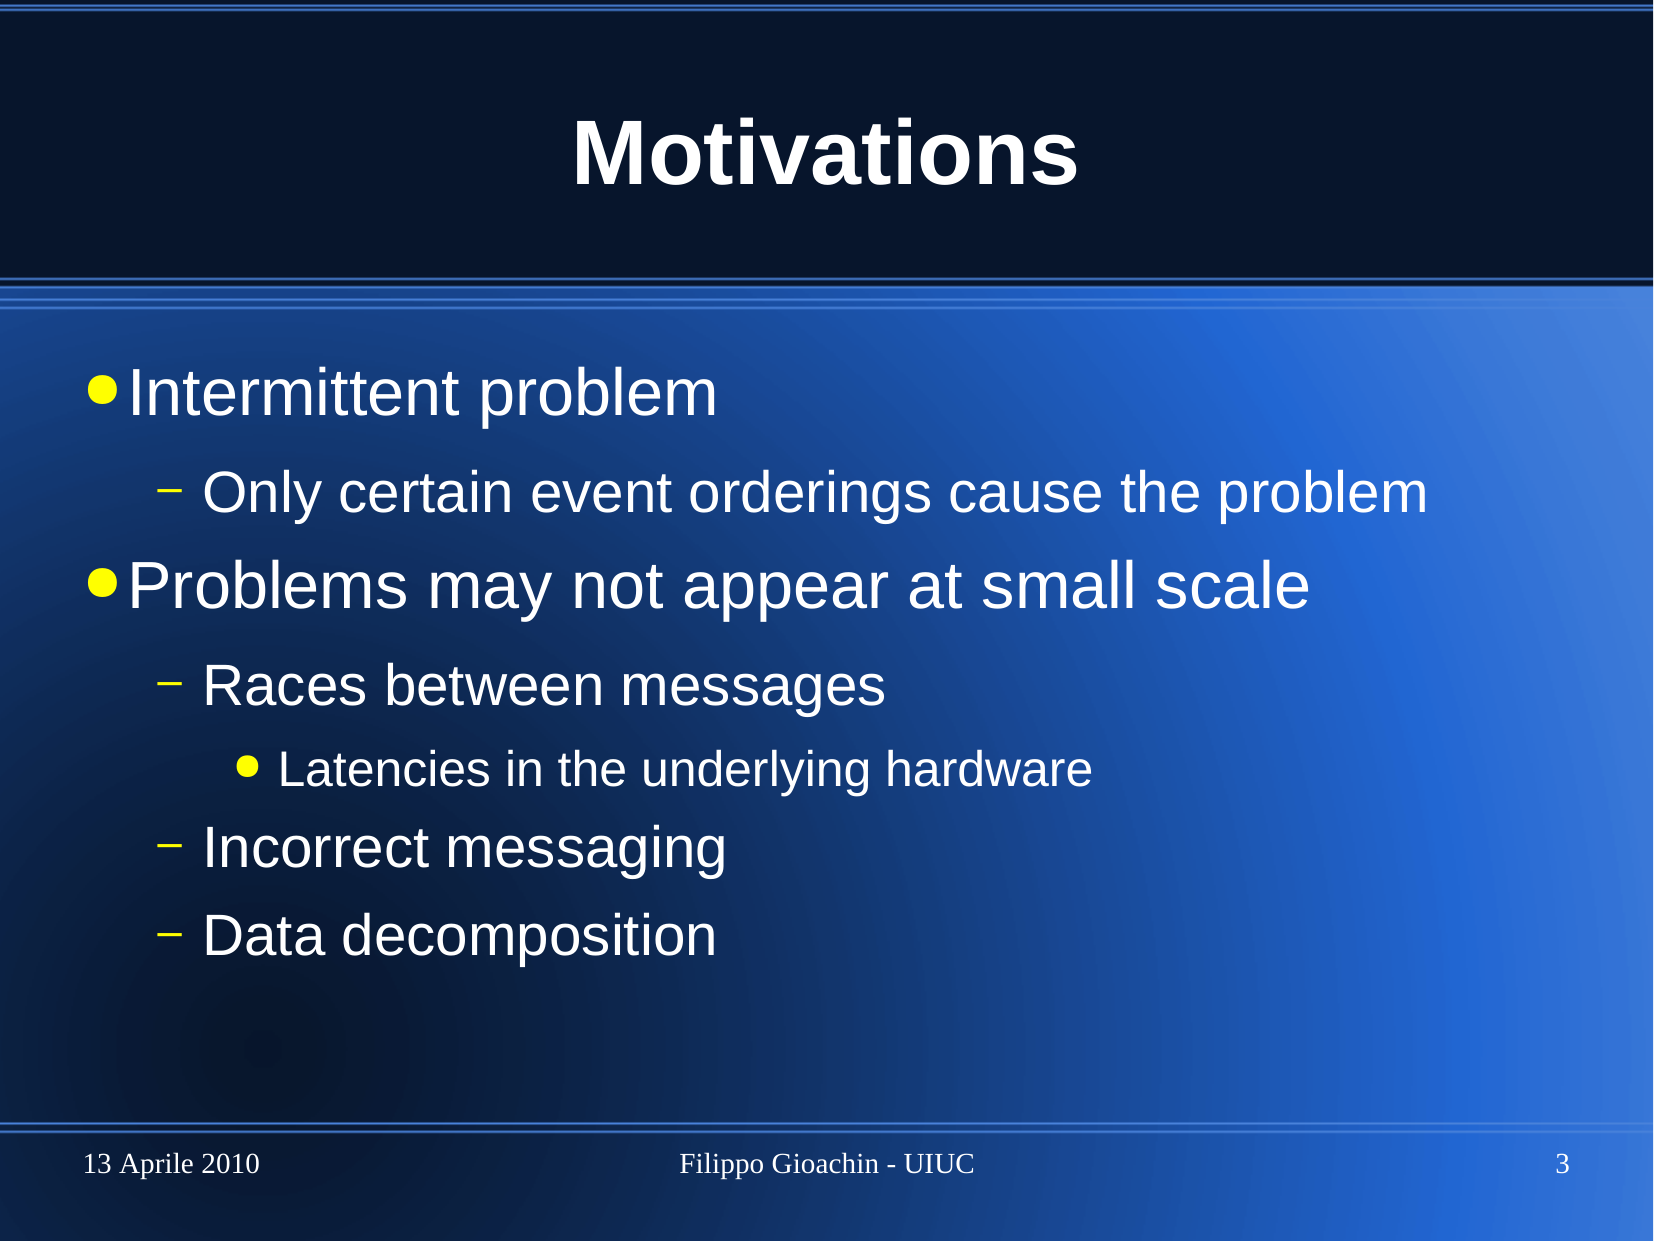

# Motivations
Intermittent problem
Only certain event orderings cause the problem
Problems may not appear at small scale
Races between messages
Latencies in the underlying hardware
Incorrect messaging
Data decomposition
13 Aprile 2010
Filippo Gioachin - UIUC
3